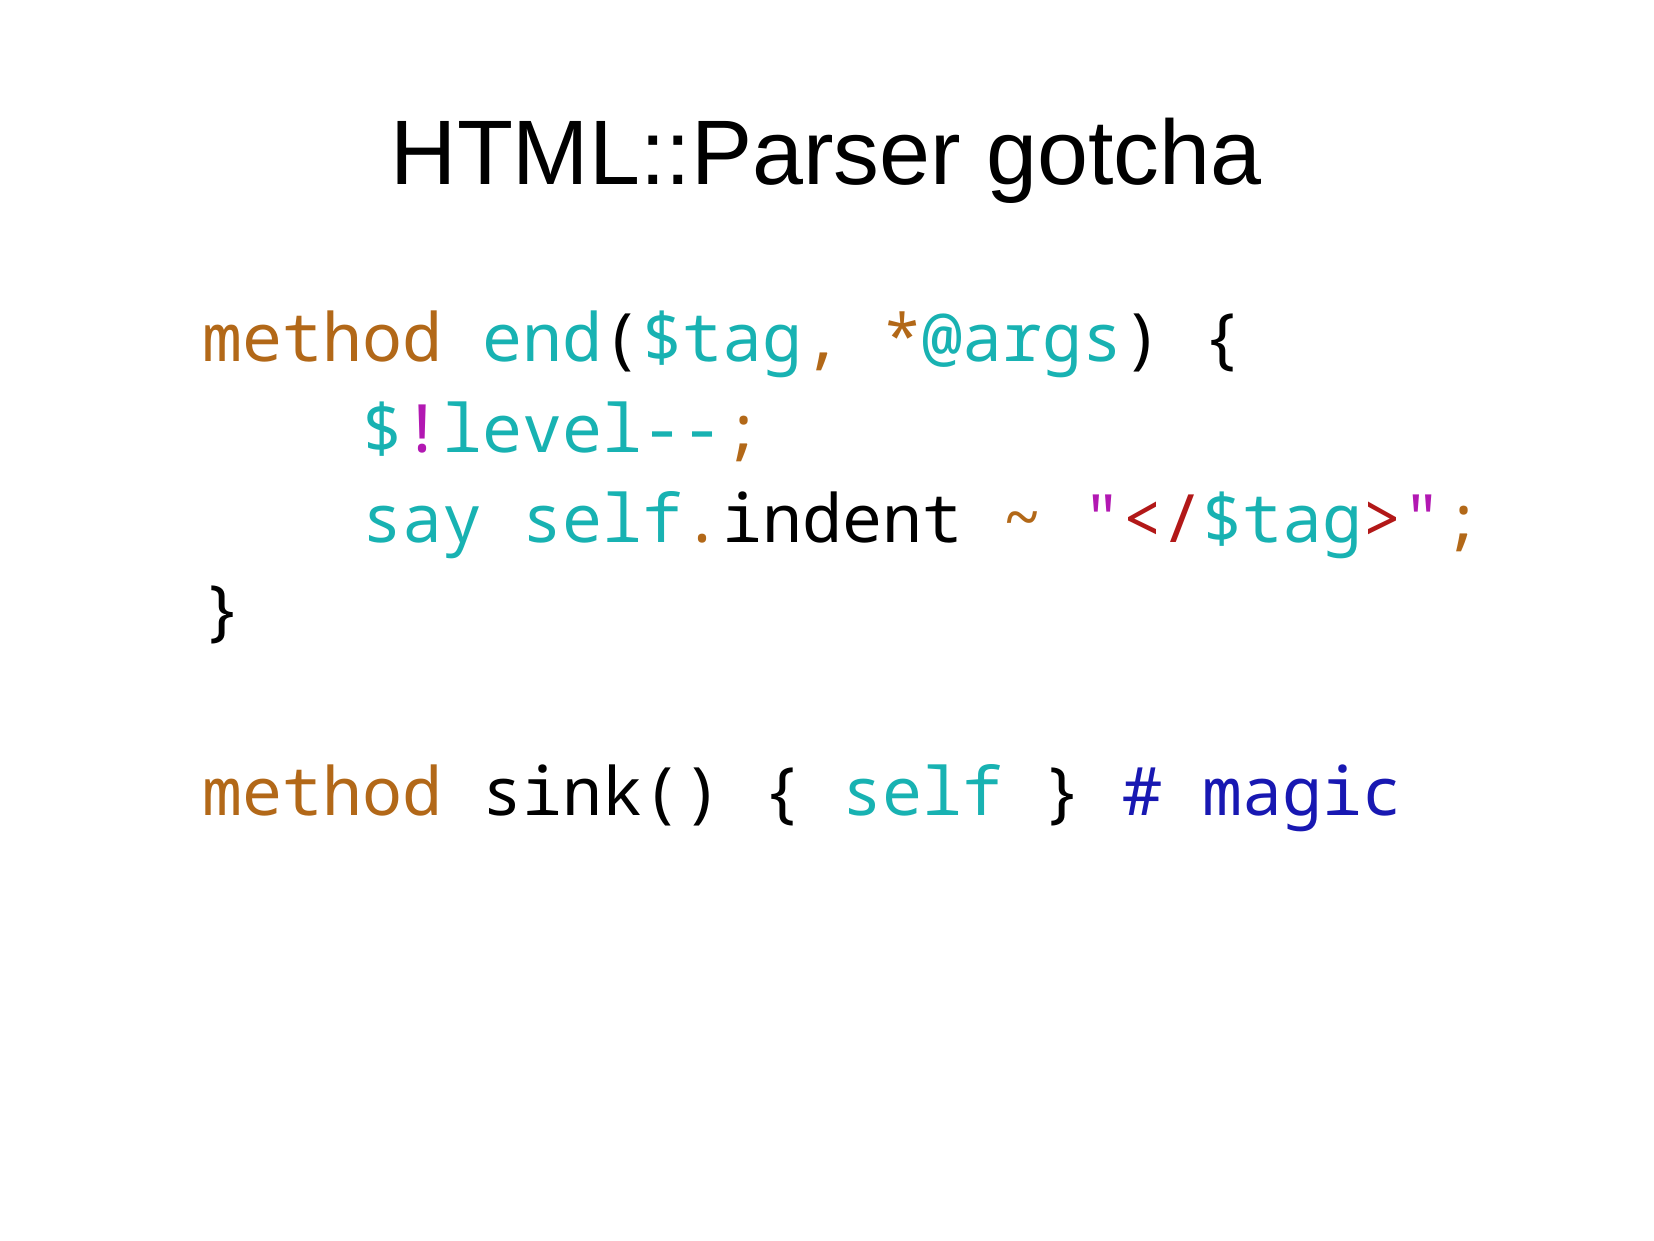

# HTML::Parser gotcha
   method end($tag, *@args) {
       $!level--;
       say self.indent ~ "</$tag>";
   }
   method sink() { self } # magic